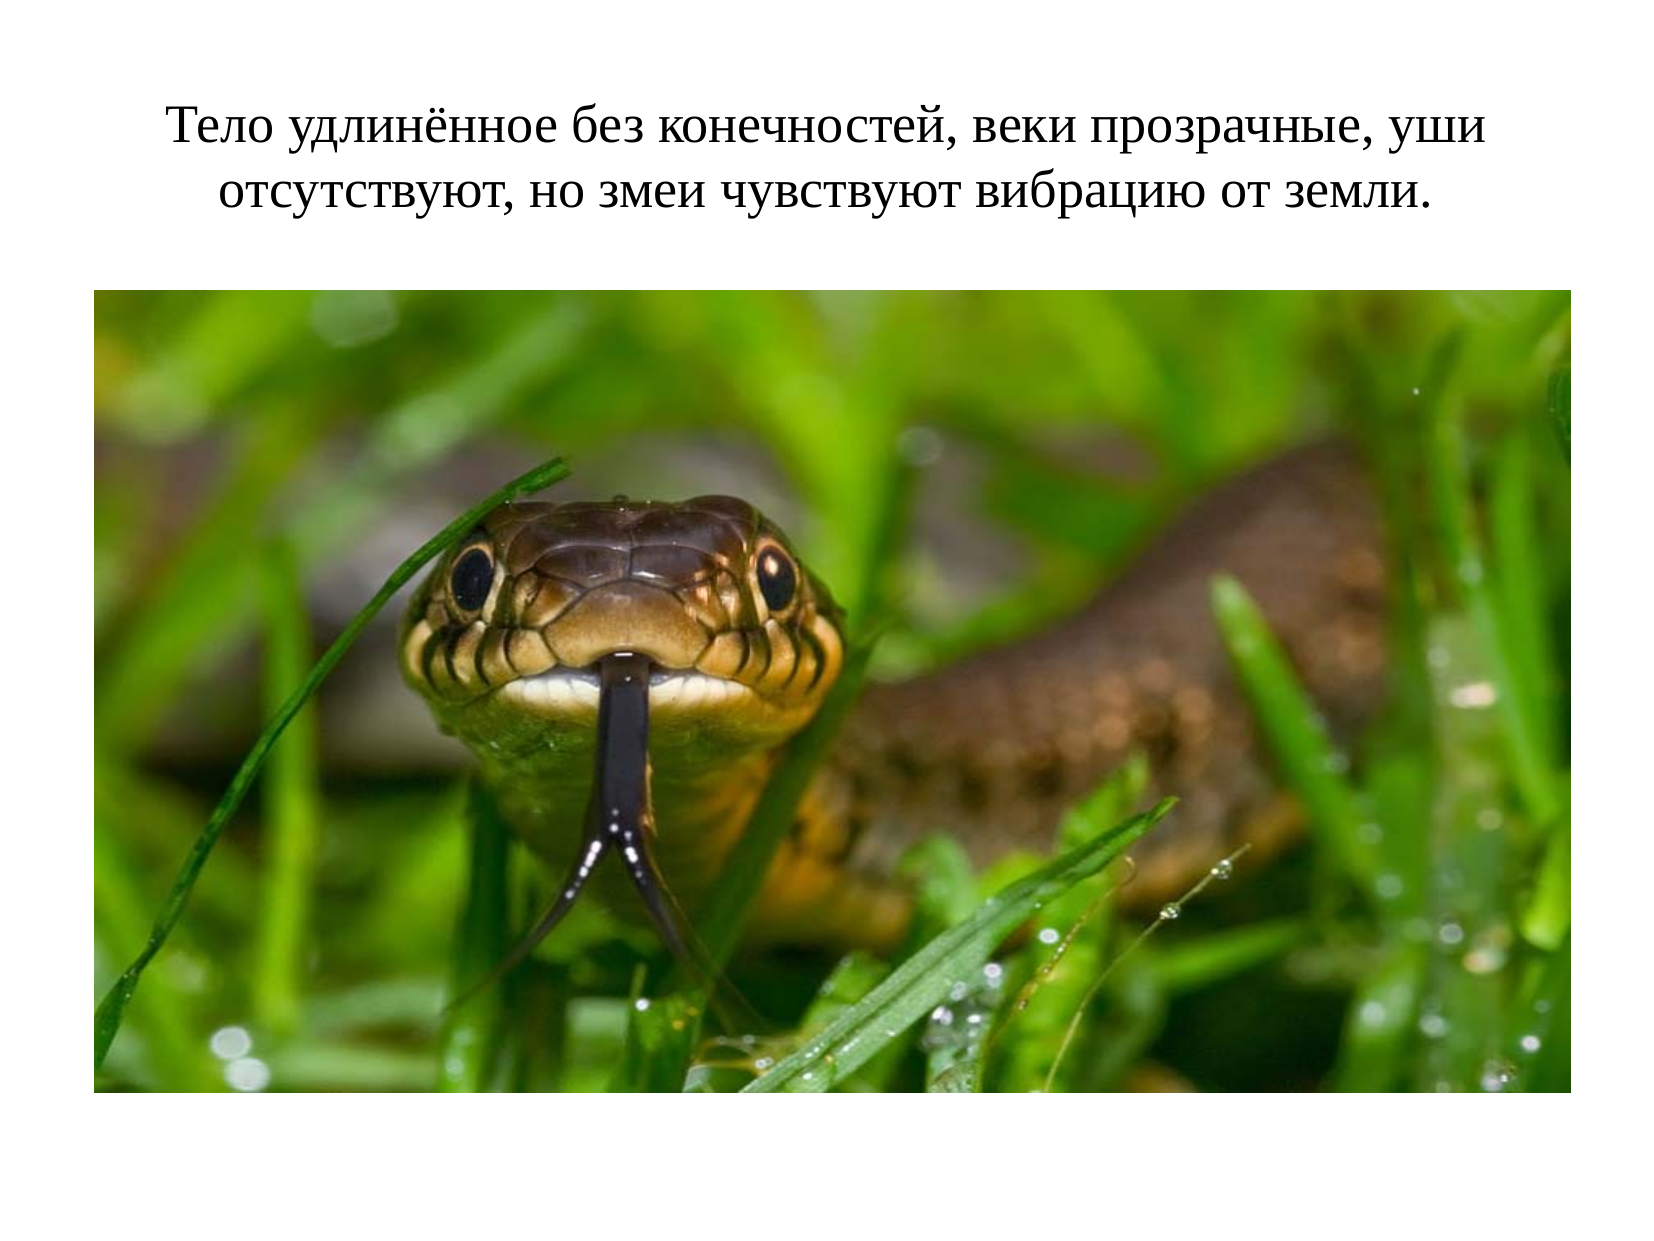

# Тело удлинённое без конечностей, веки прозрачные, уши отсутствуют, но змеи чувствуют вибрацию от земли.